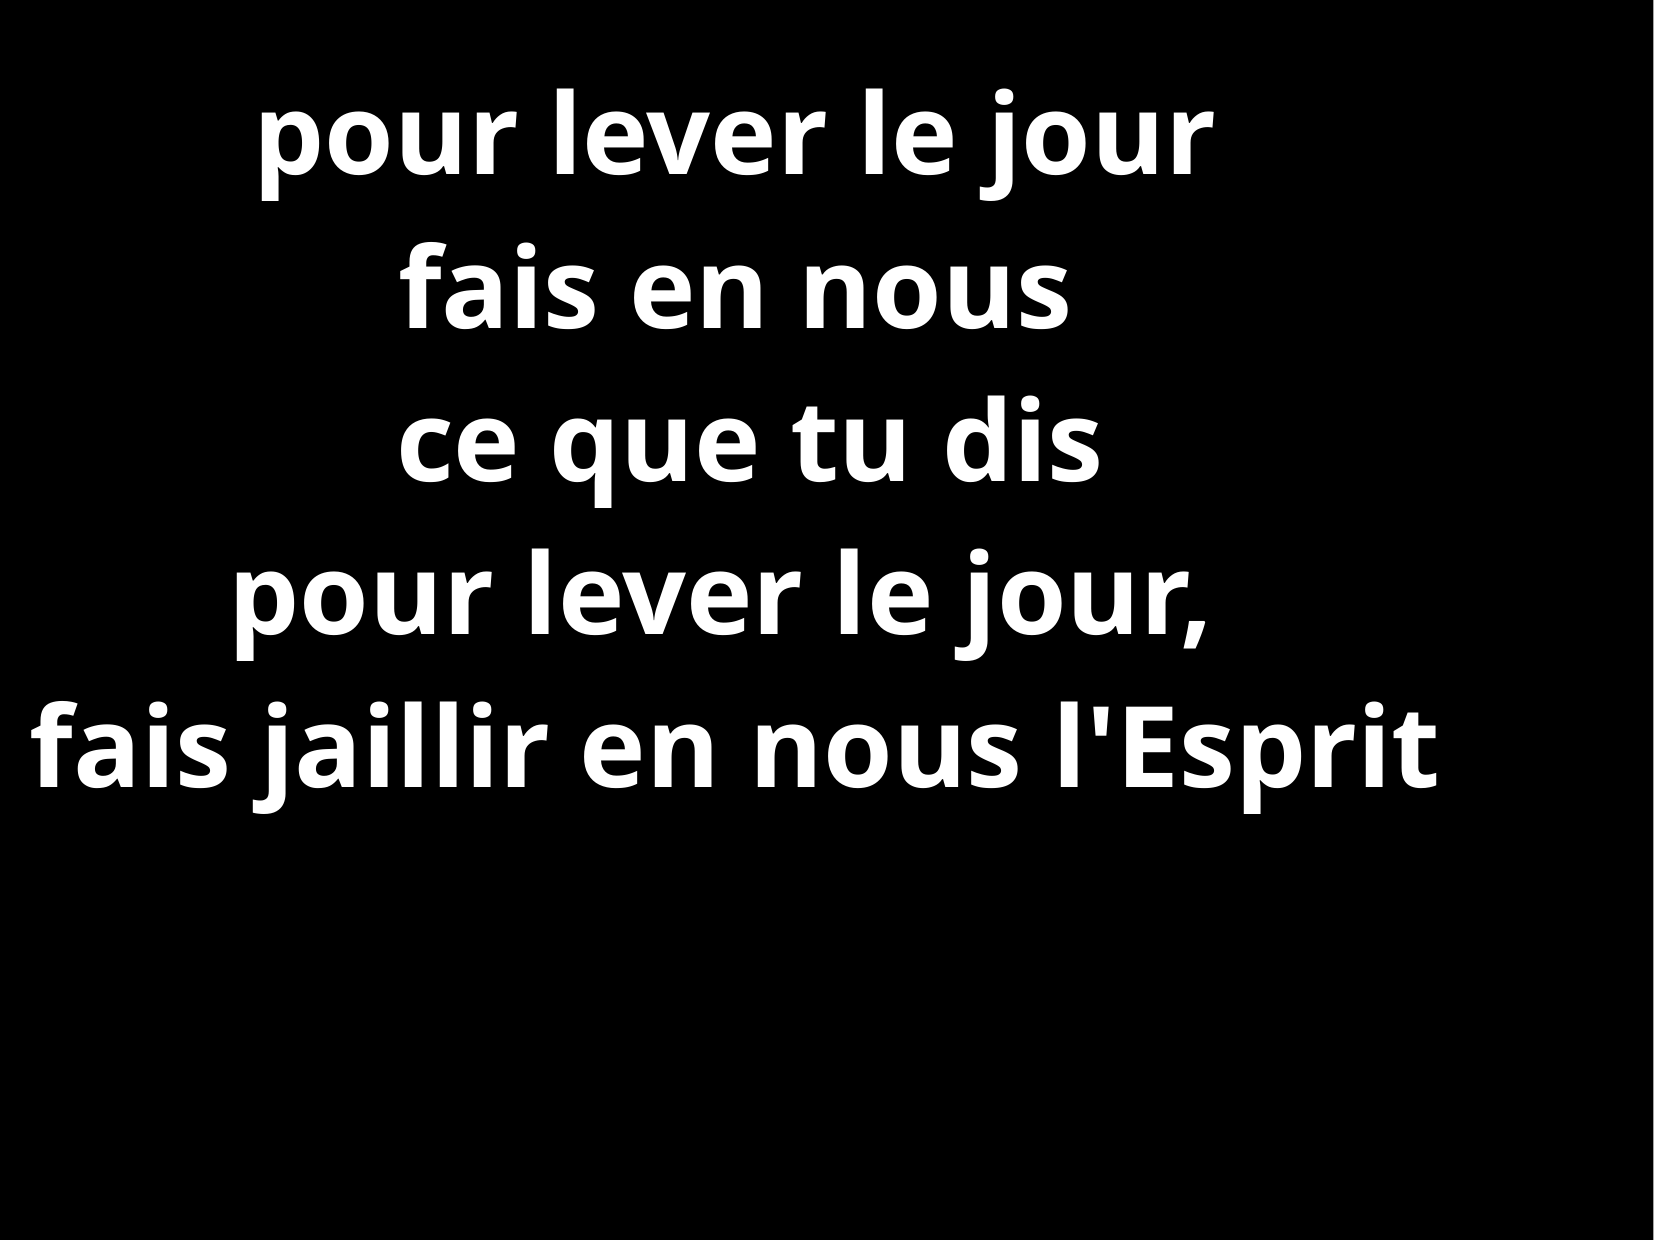

pour lever le jour
fais en nous
ce que tu dis
pour lever le jour,
fais jaillir en nous l'Esprit